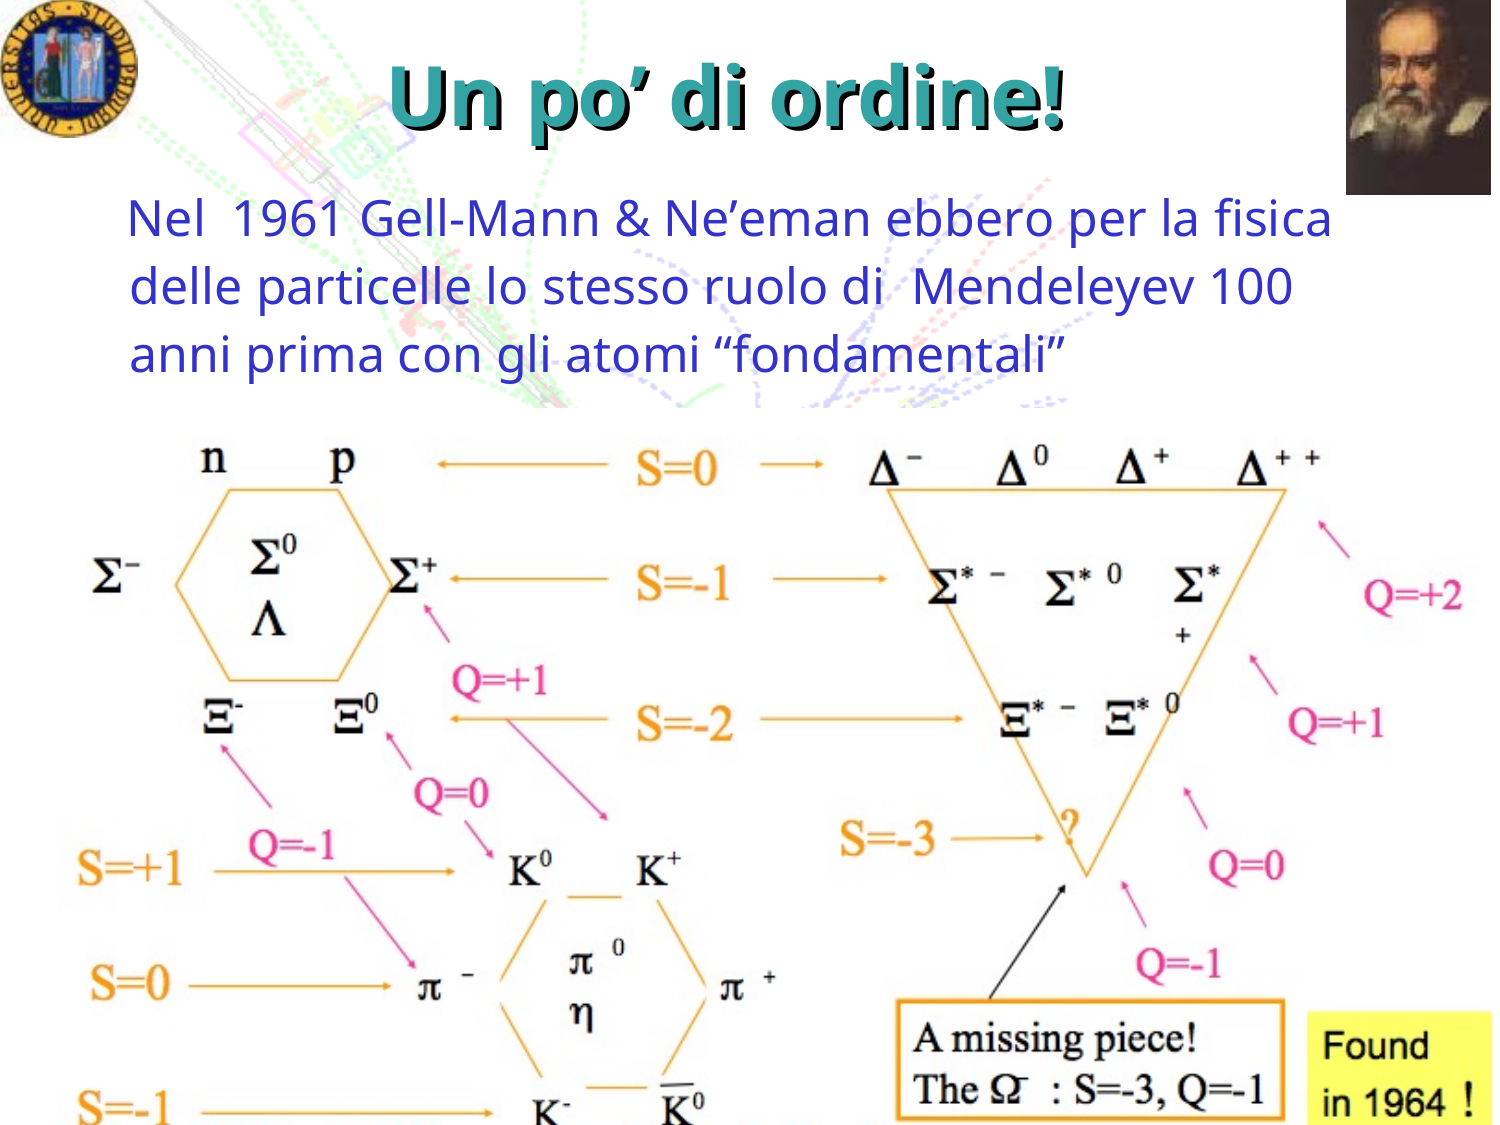

# Un po’ di ordine!
 Nel 1961 Gell-Mann & Ne’eman ebbero per la fisica delle particelle lo stesso ruolo di Mendeleyev 100 anni prima con gli atomi “fondamentali”